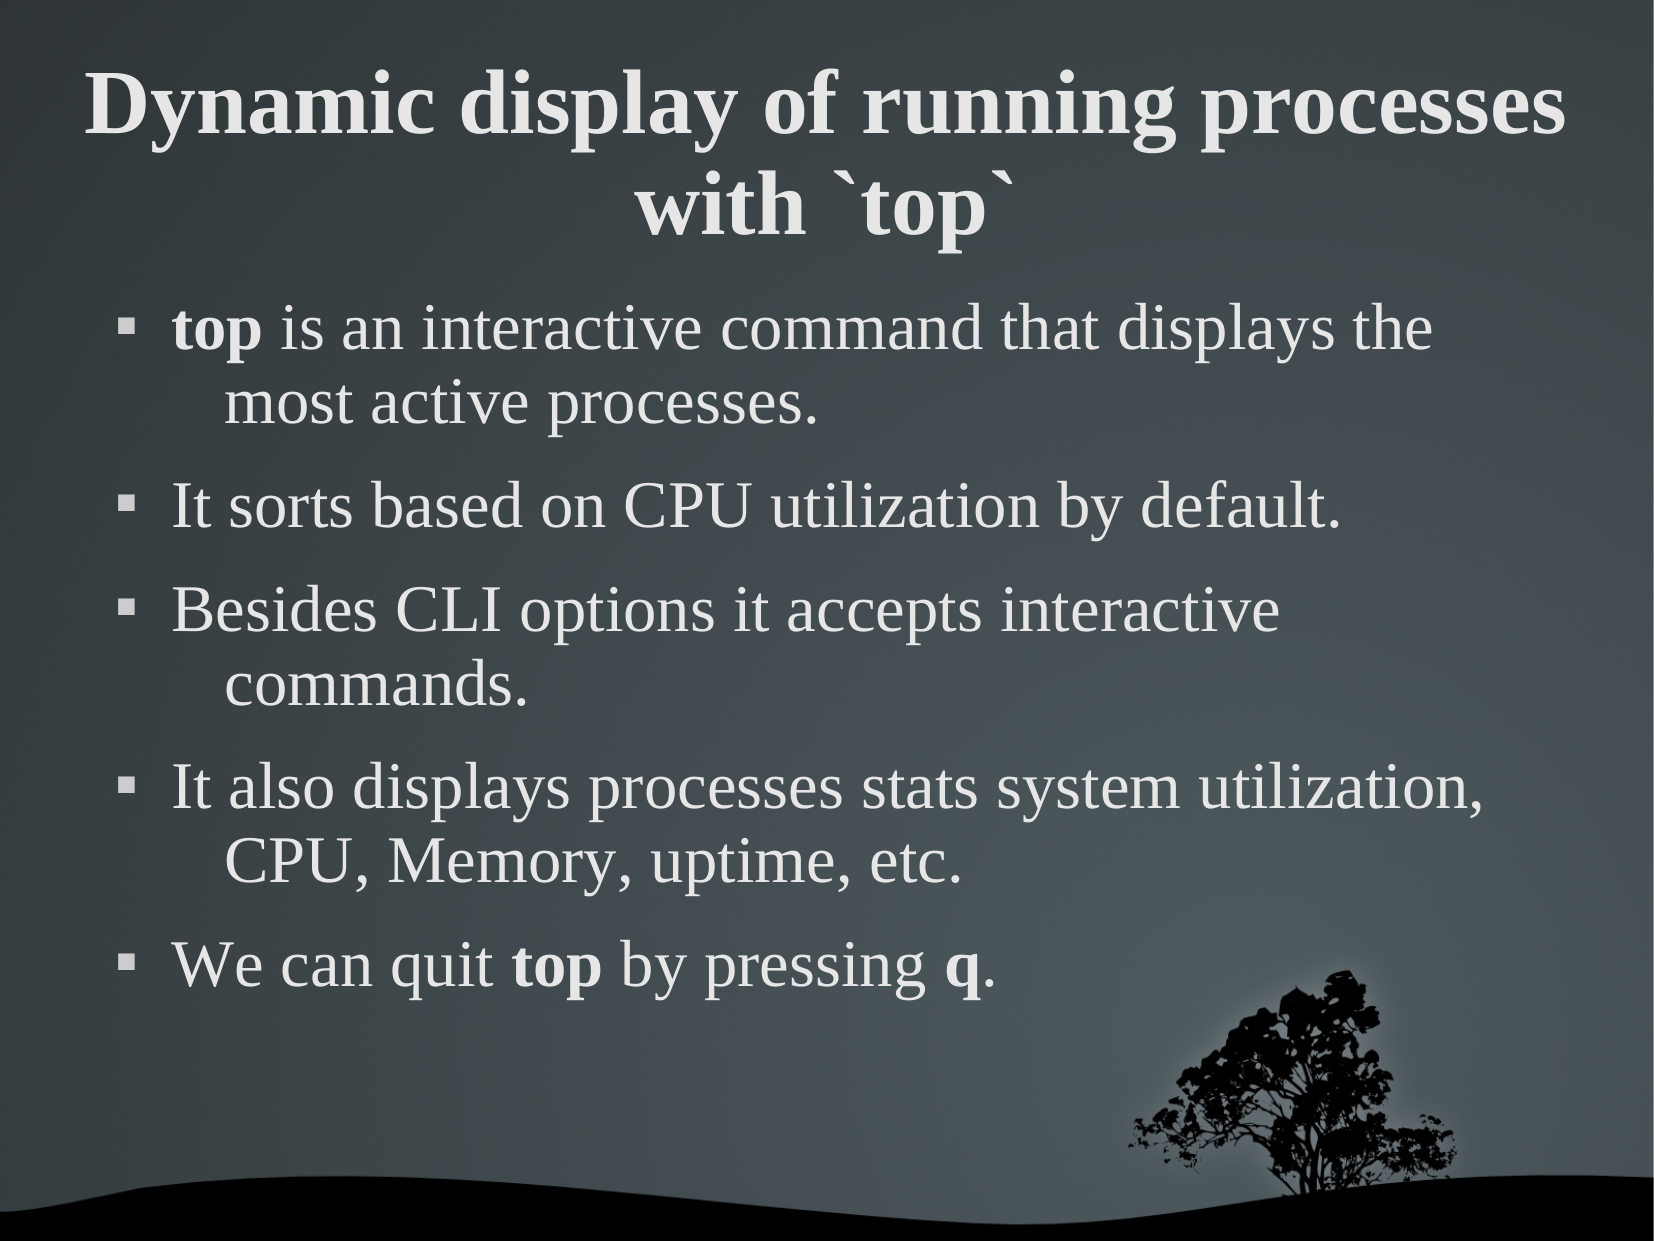

# Dynamic display of running processes with `top`
top is an interactive command that displays the most active processes.
It sorts based on CPU utilization by default.
Besides CLI options it accepts interactive commands.
It also displays processes stats system utilization, CPU, Memory, uptime, etc.
We can quit top by pressing q.